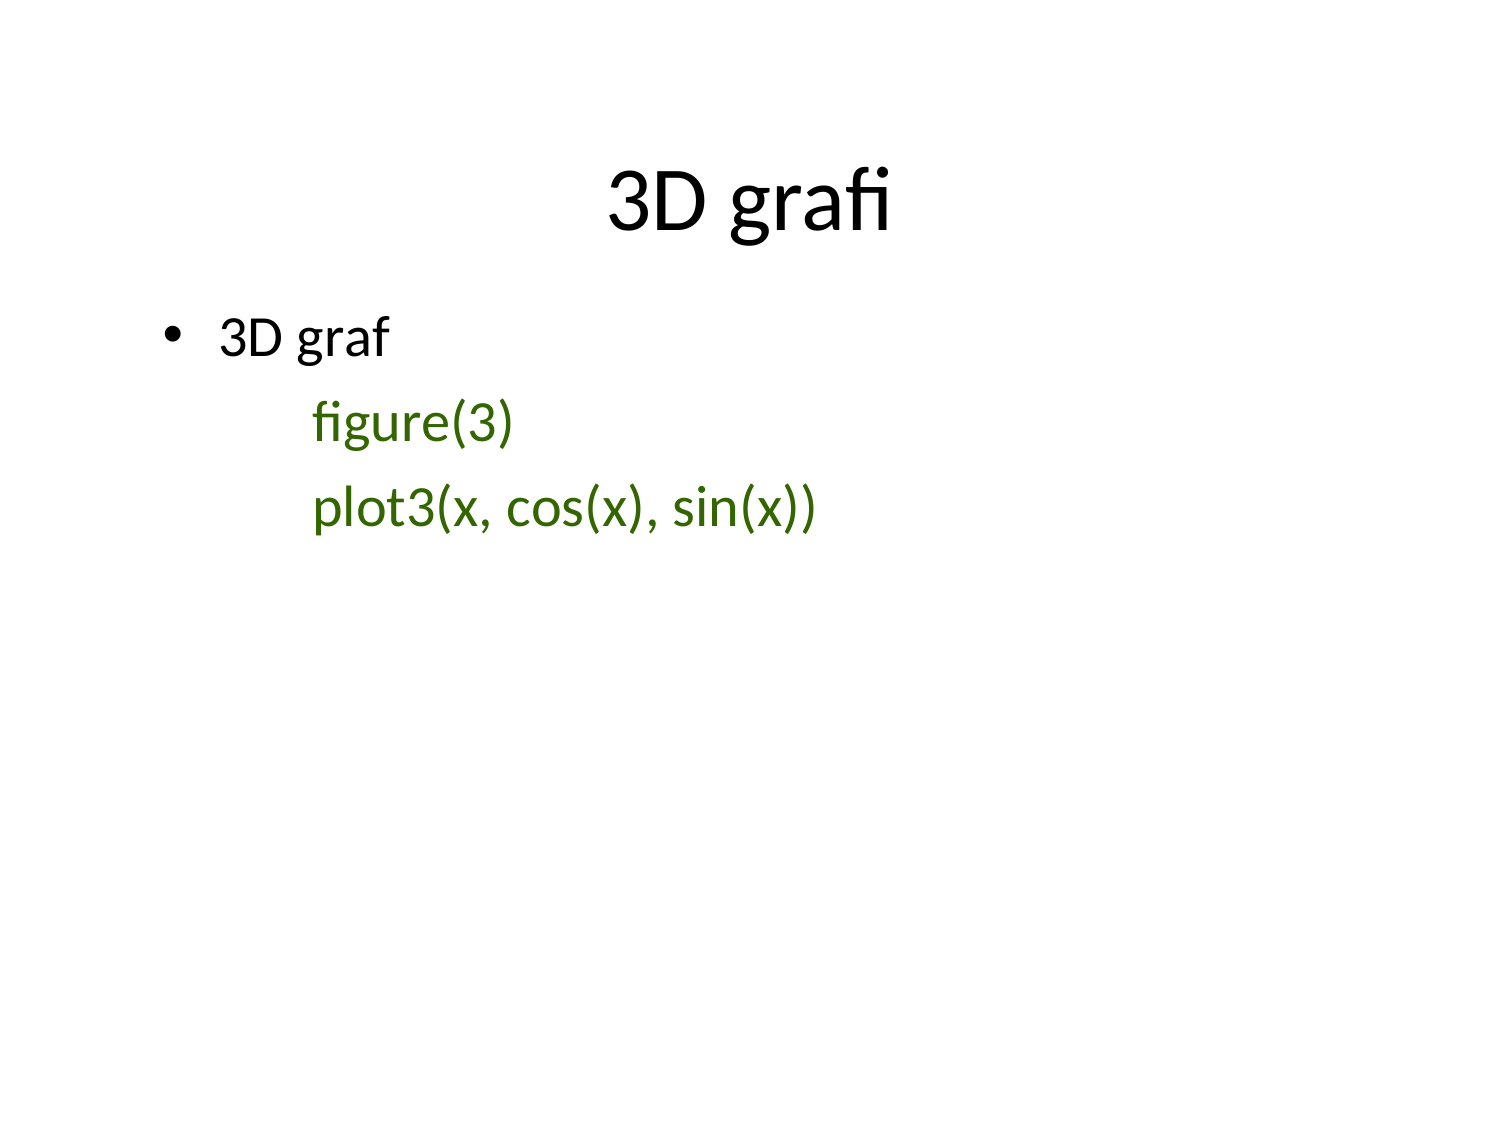

# 3D grafi
3D graf
		figure(3)
		plot3(x, cos(x), sin(x))